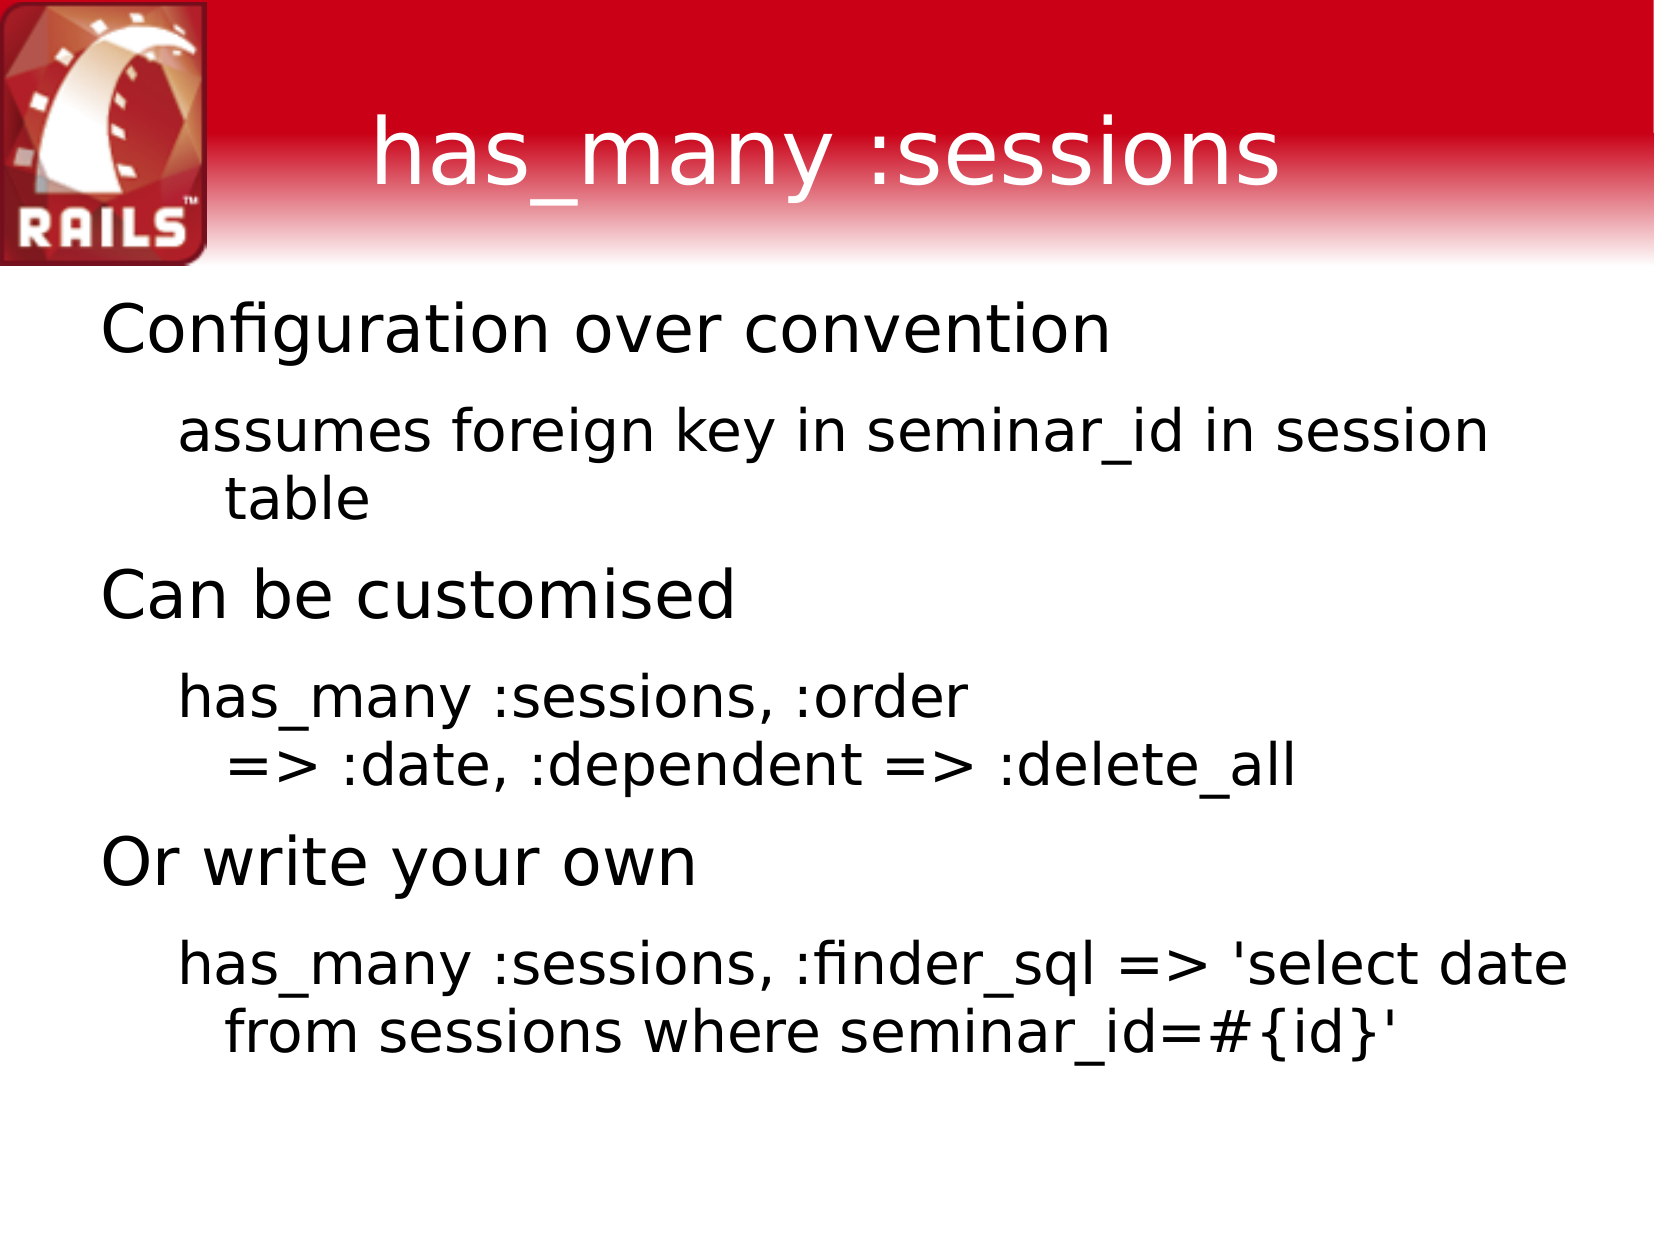

# has_many :sessions
Configuration over convention
assumes foreign key in seminar_id in session table
Can be customised
has_many :sessions, :order => :date, :dependent => :delete_all
Or write your own
has_many :sessions, :finder_sql => 'select date from sessions where seminar_id=#{id}'